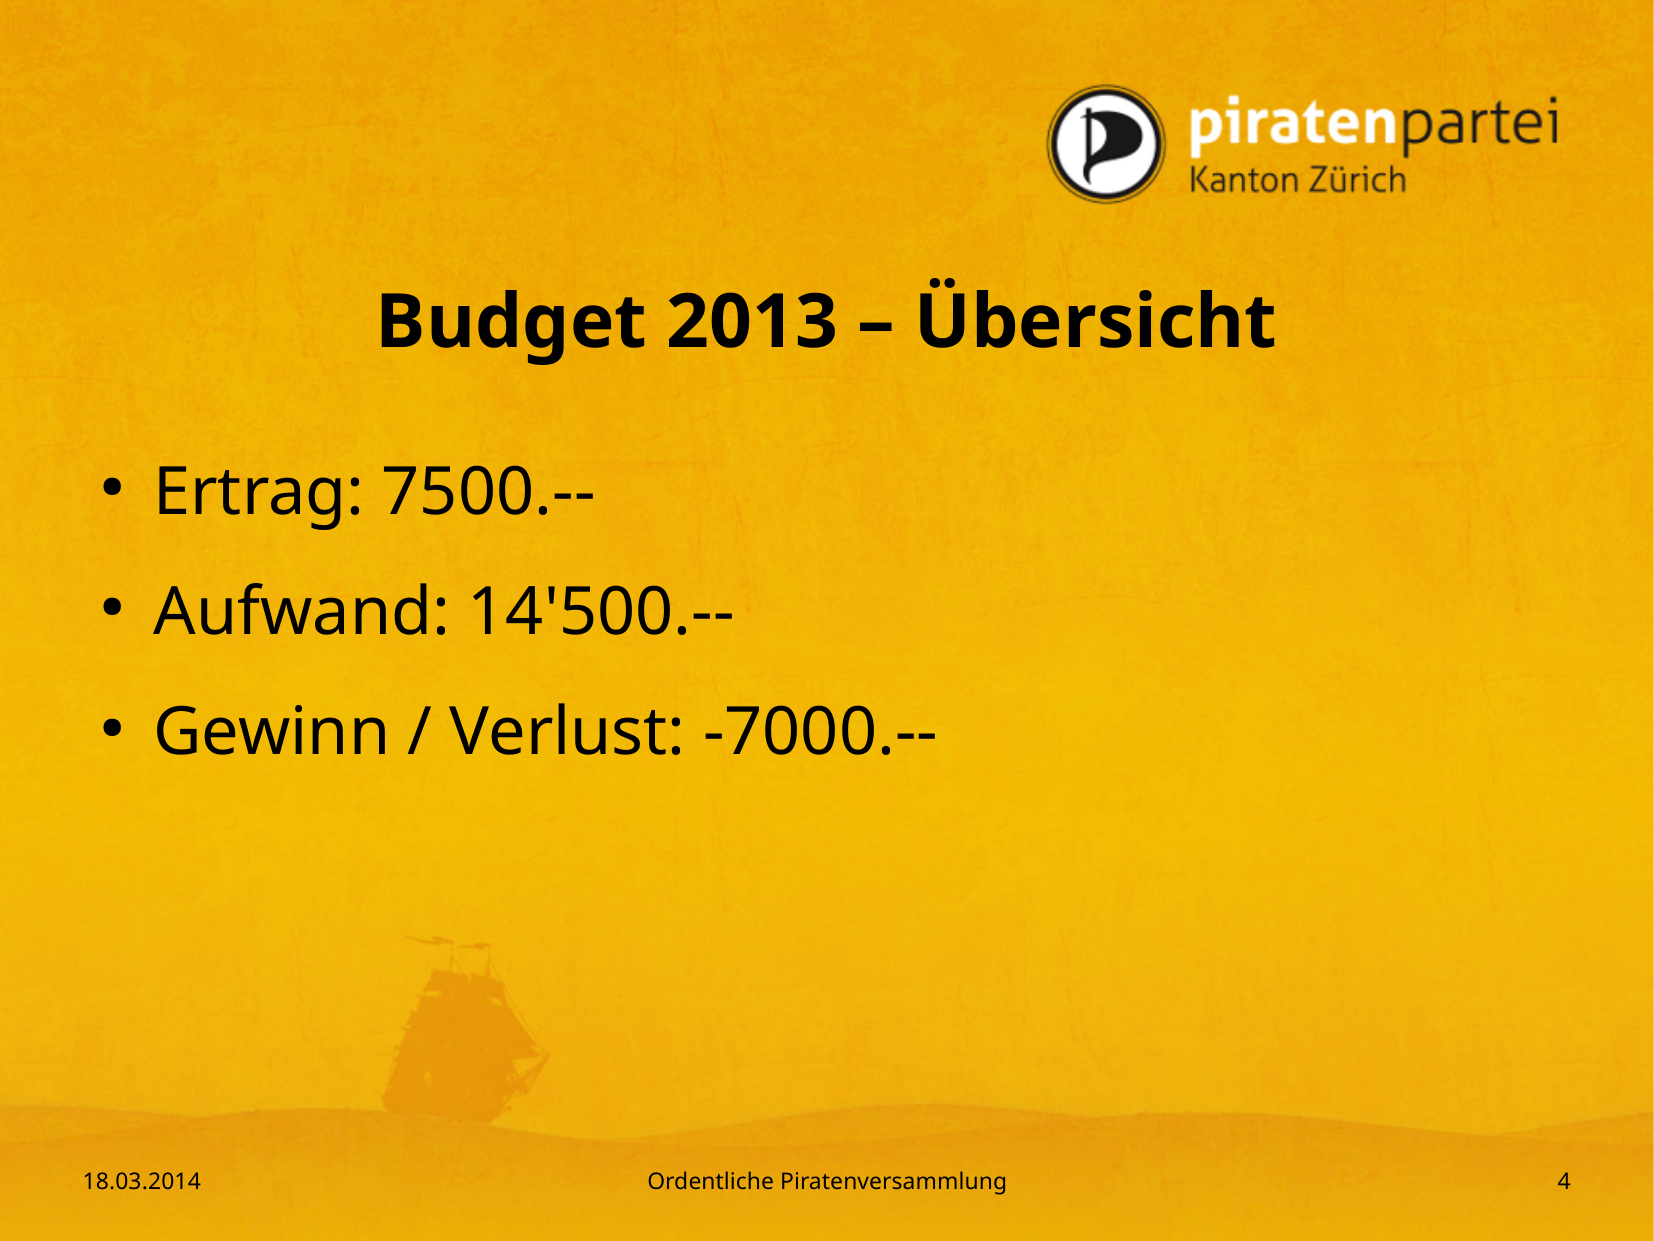

# Budget 2013 – Übersicht
Ertrag: 7500.--
Aufwand: 14'500.--
Gewinn / Verlust: -7000.--
2010-10-21
Gründungsversammlung Piratenpartei Zürich
4